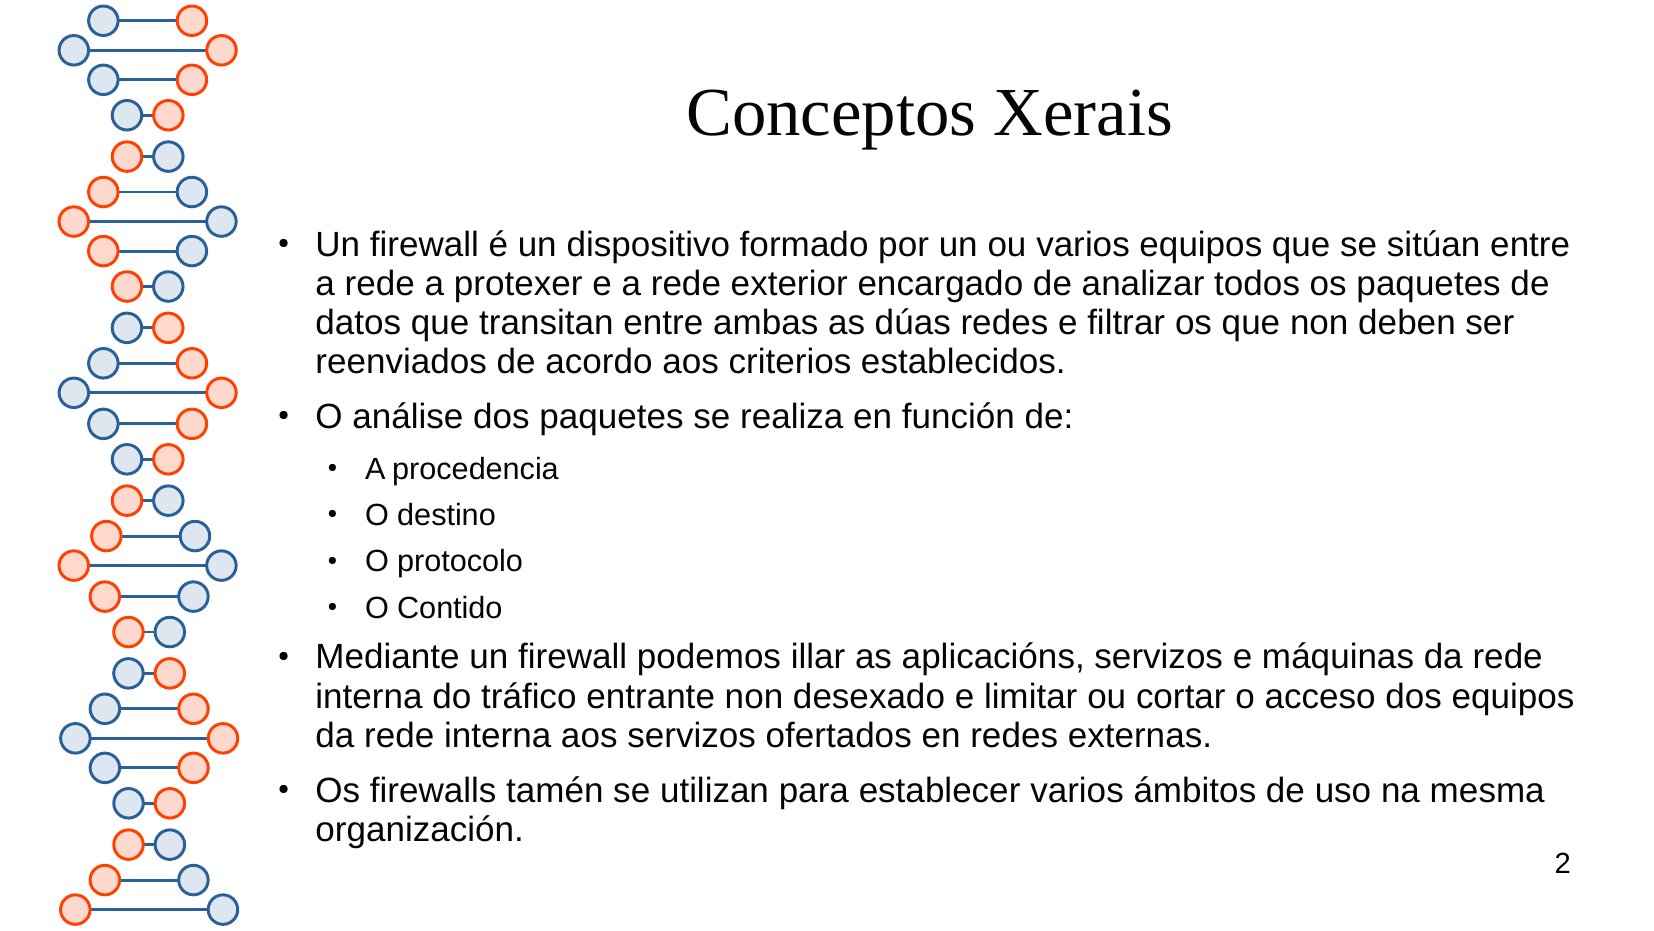

# Conceptos Xerais
Un firewall é un dispositivo formado por un ou varios equipos que se sitúan entre a rede a protexer e a rede exterior encargado de analizar todos os paquetes de datos que transitan entre ambas as dúas redes e filtrar os que non deben ser reenviados de acordo aos criterios establecidos.
O análise dos paquetes se realiza en función de:
A procedencia
O destino
O protocolo
O Contido
Mediante un firewall podemos illar as aplicacións, servizos e máquinas da rede interna do tráfico entrante non desexado e limitar ou cortar o acceso dos equipos da rede interna aos servizos ofertados en redes externas.
Os firewalls tamén se utilizan para establecer varios ámbitos de uso na mesma organización.
2